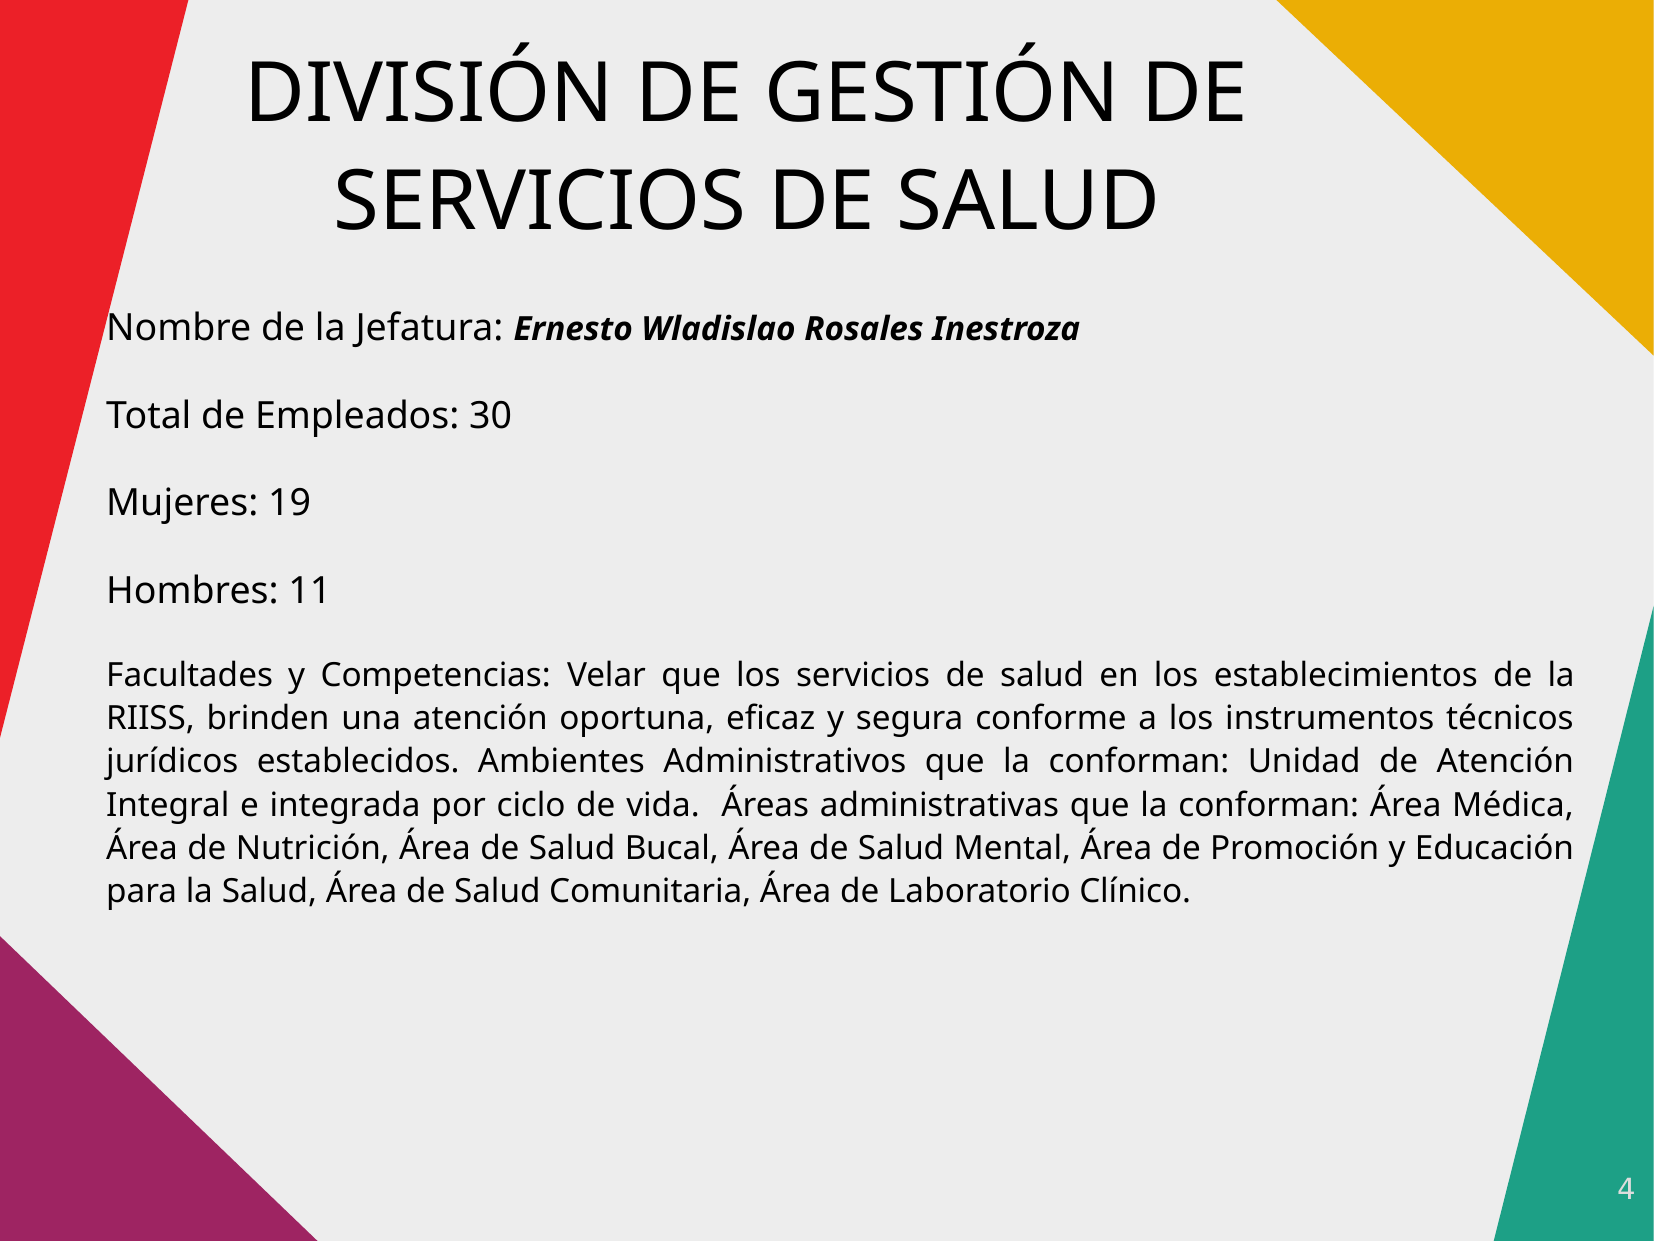

# DIVISIÓN DE GESTIÓN DE SERVICIOS DE SALUD
Nombre de la Jefatura: Ernesto Wladislao Rosales Inestroza
Total de Empleados: 30
Mujeres: 19
Hombres: 11
Facultades y Competencias: Velar que los servicios de salud en los establecimientos de la RIISS, brinden una atención oportuna, eficaz y segura conforme a los instrumentos técnicos jurídicos establecidos. Ambientes Administrativos que la conforman: Unidad de Atención Integral e integrada por ciclo de vida. Áreas administrativas que la conforman: Área Médica, Área de Nutrición, Área de Salud Bucal, Área de Salud Mental, Área de Promoción y Educación para la Salud, Área de Salud Comunitaria, Área de Laboratorio Clínico.
4